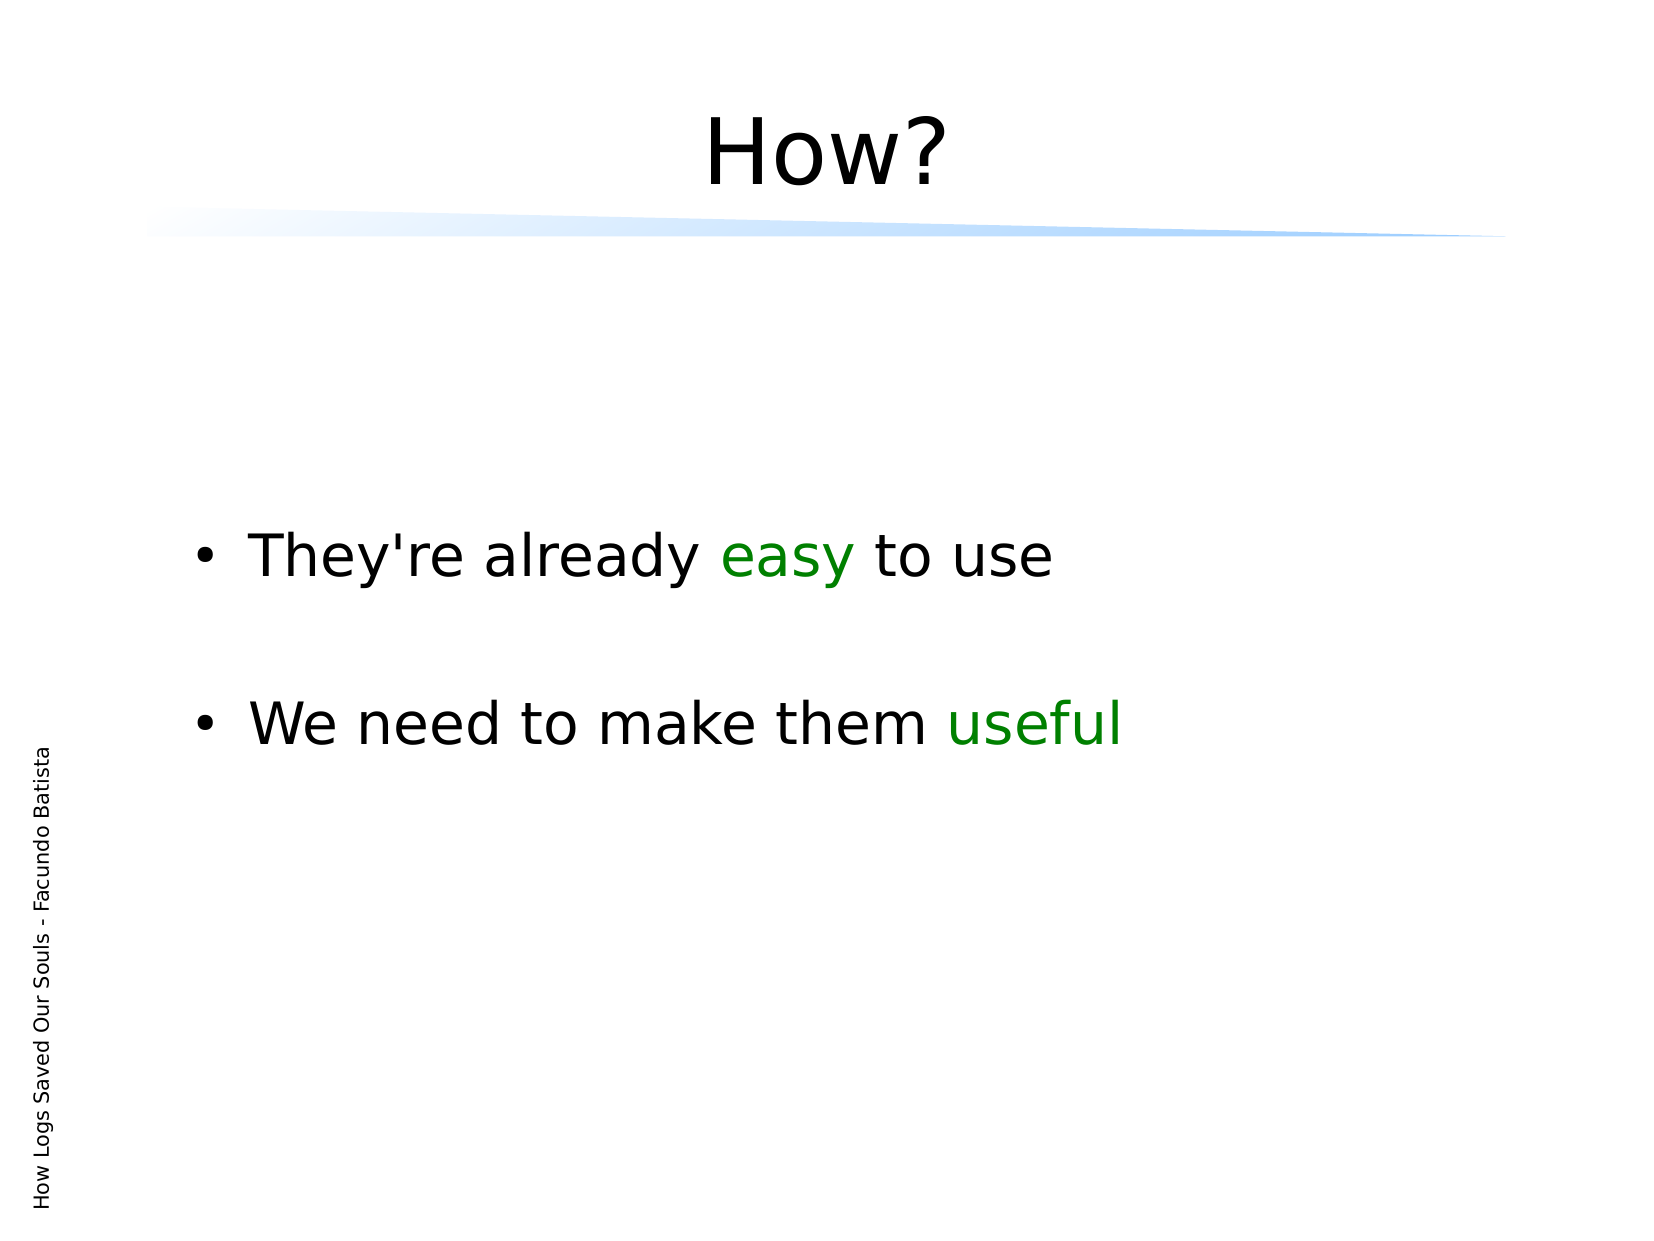

# How?
They're already easy to use
We need to make them useful